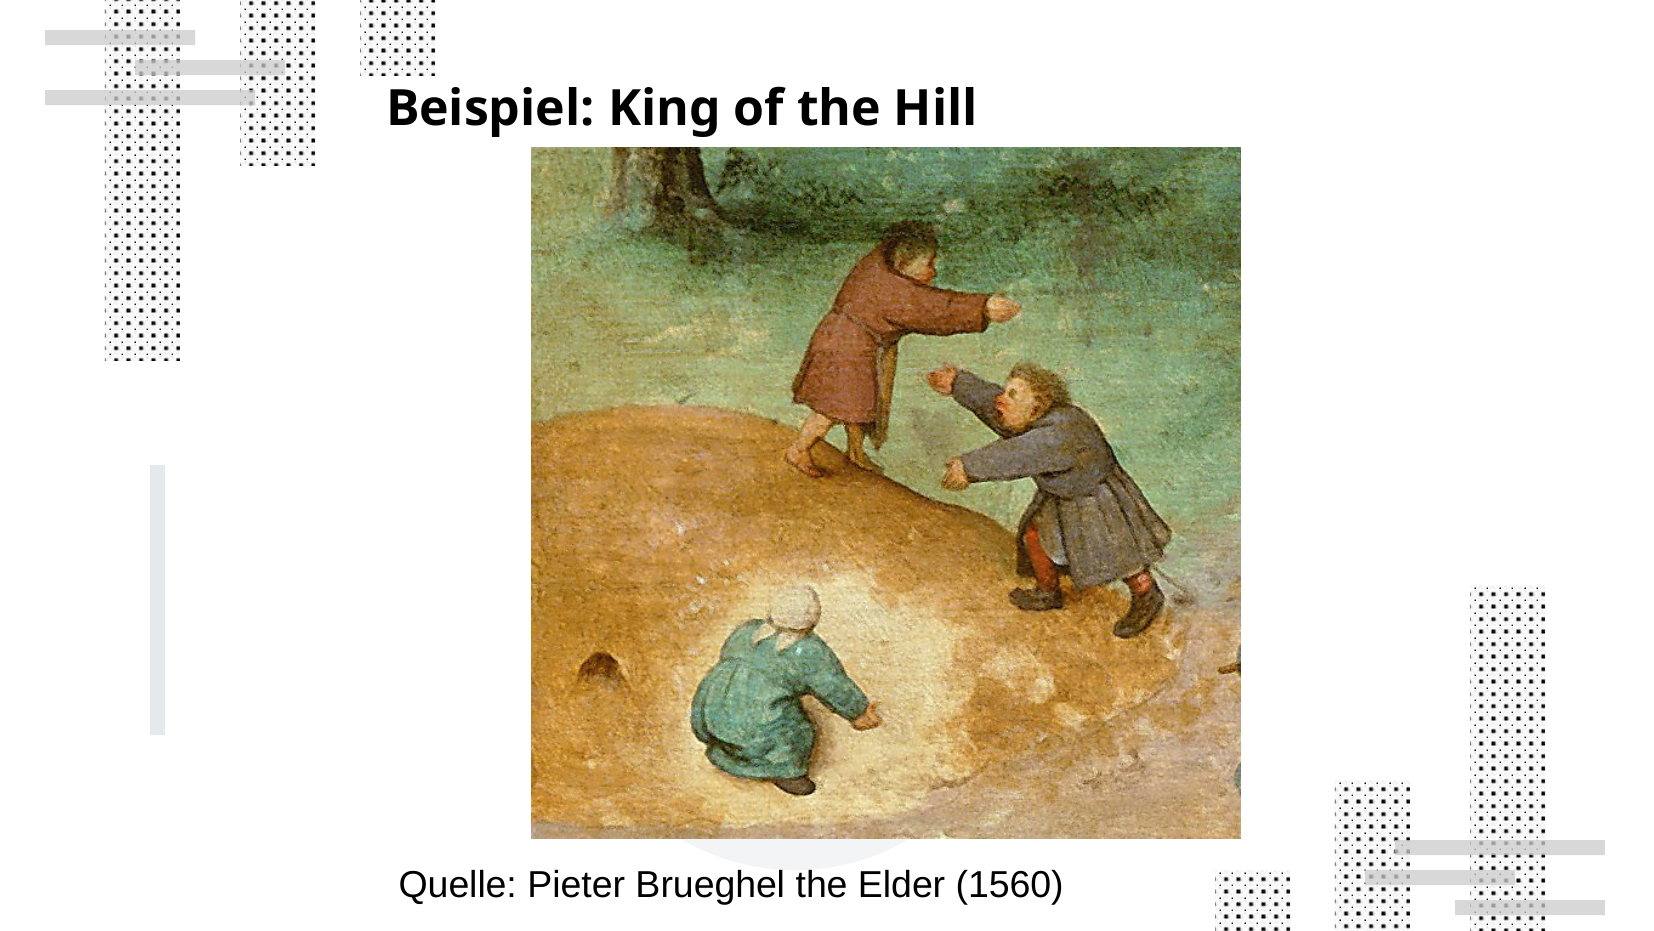

Beispiel: King of the Hill
Quelle: Pieter Brueghel the Elder (1560)